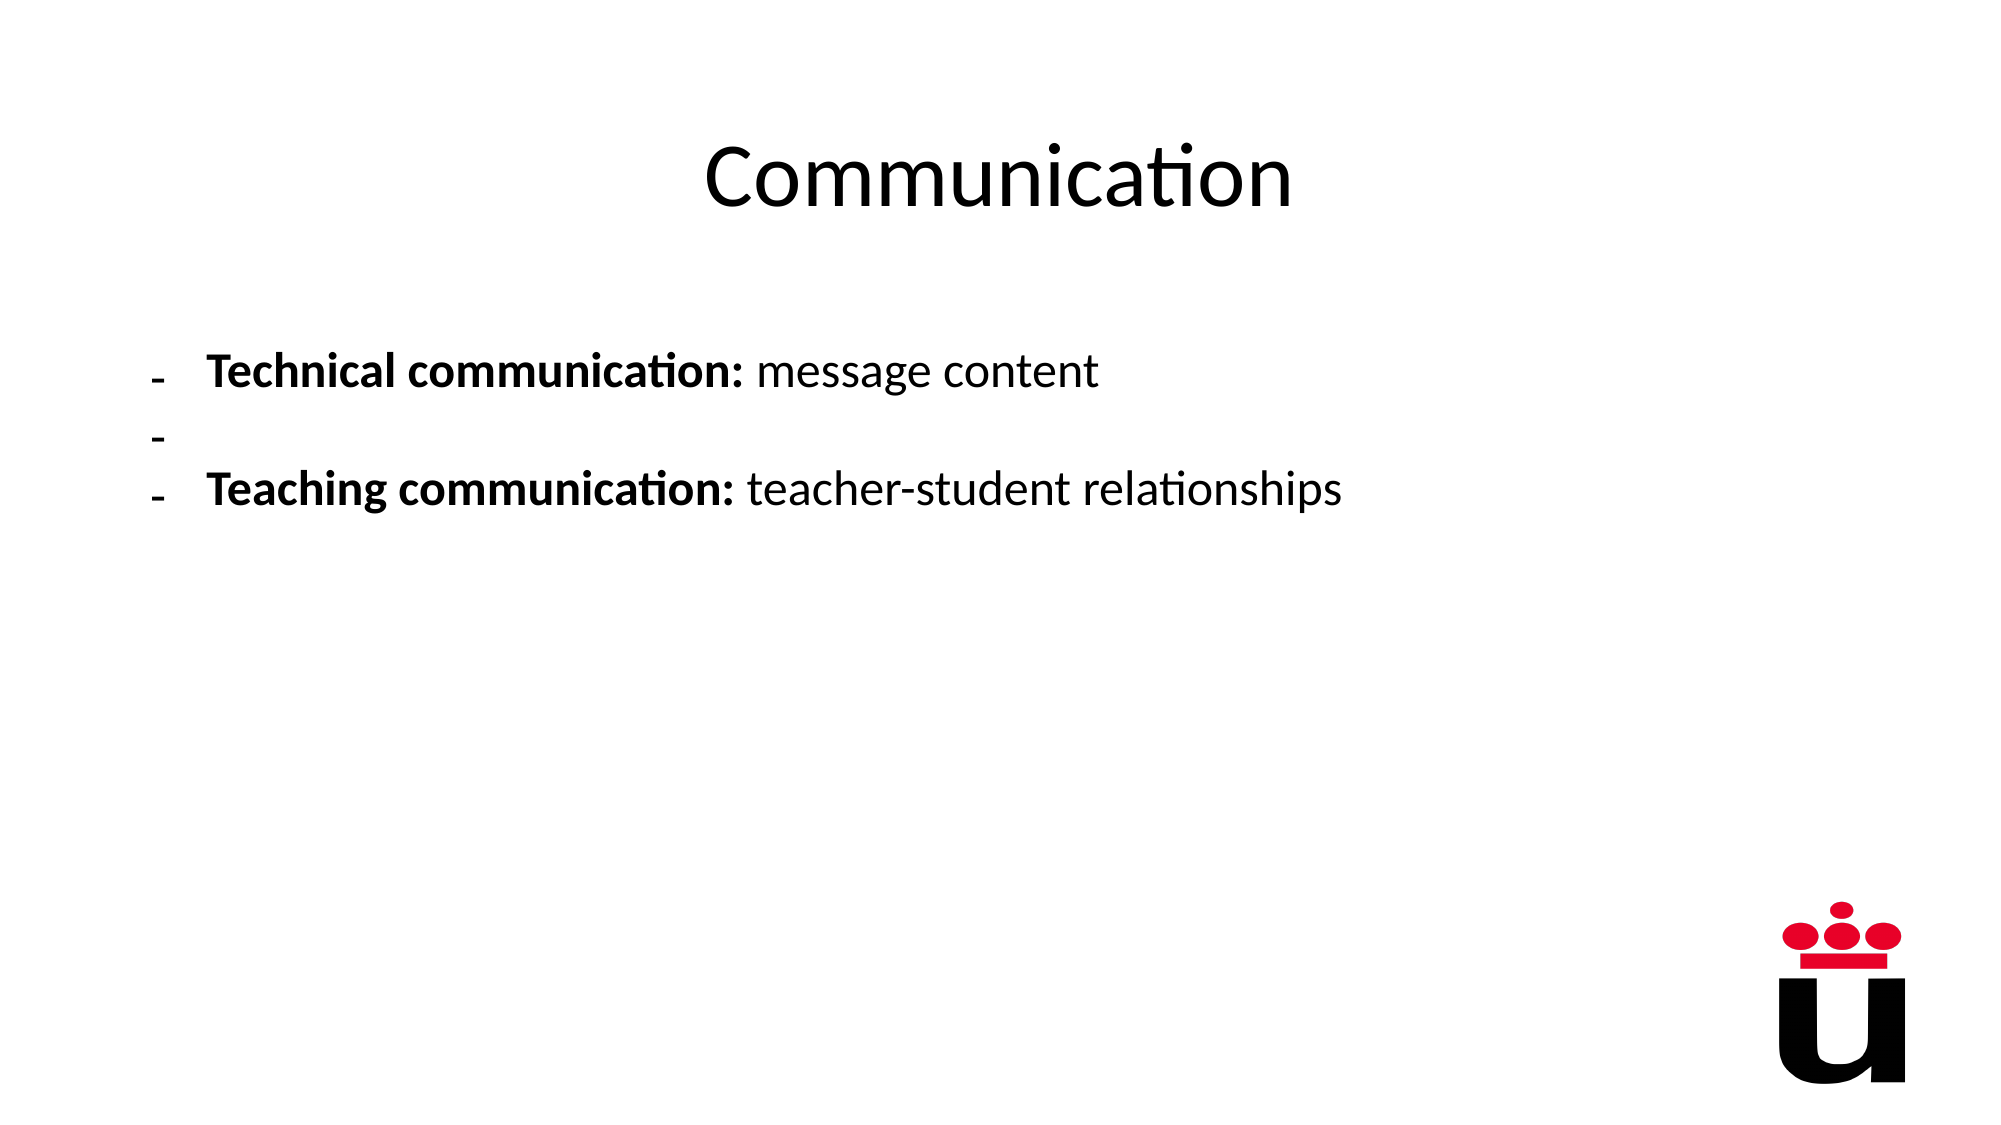

# Communication
Technical communication: message content
Teaching communication: teacher-student relationships